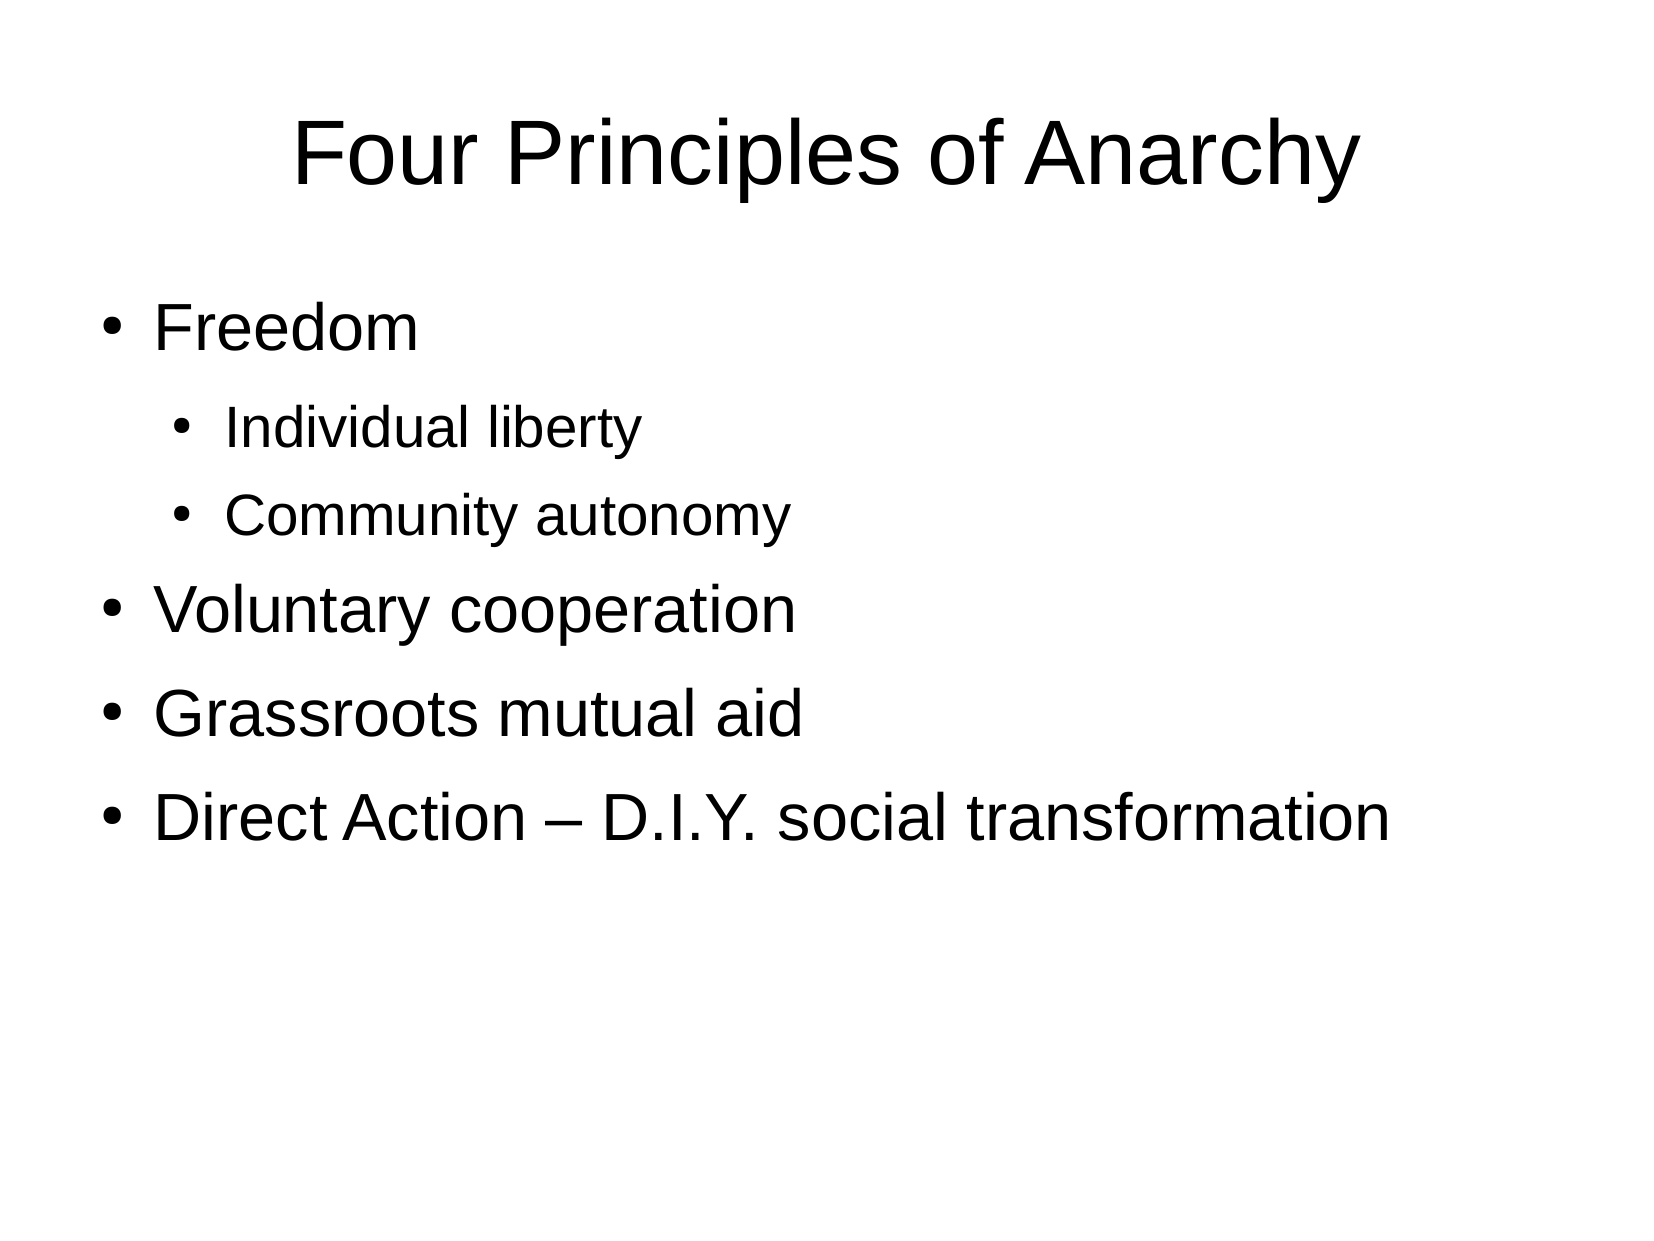

# Four Principles of Anarchy
Freedom
Individual liberty
Community autonomy
Voluntary cooperation
Grassroots mutual aid
Direct Action – D.I.Y. social transformation